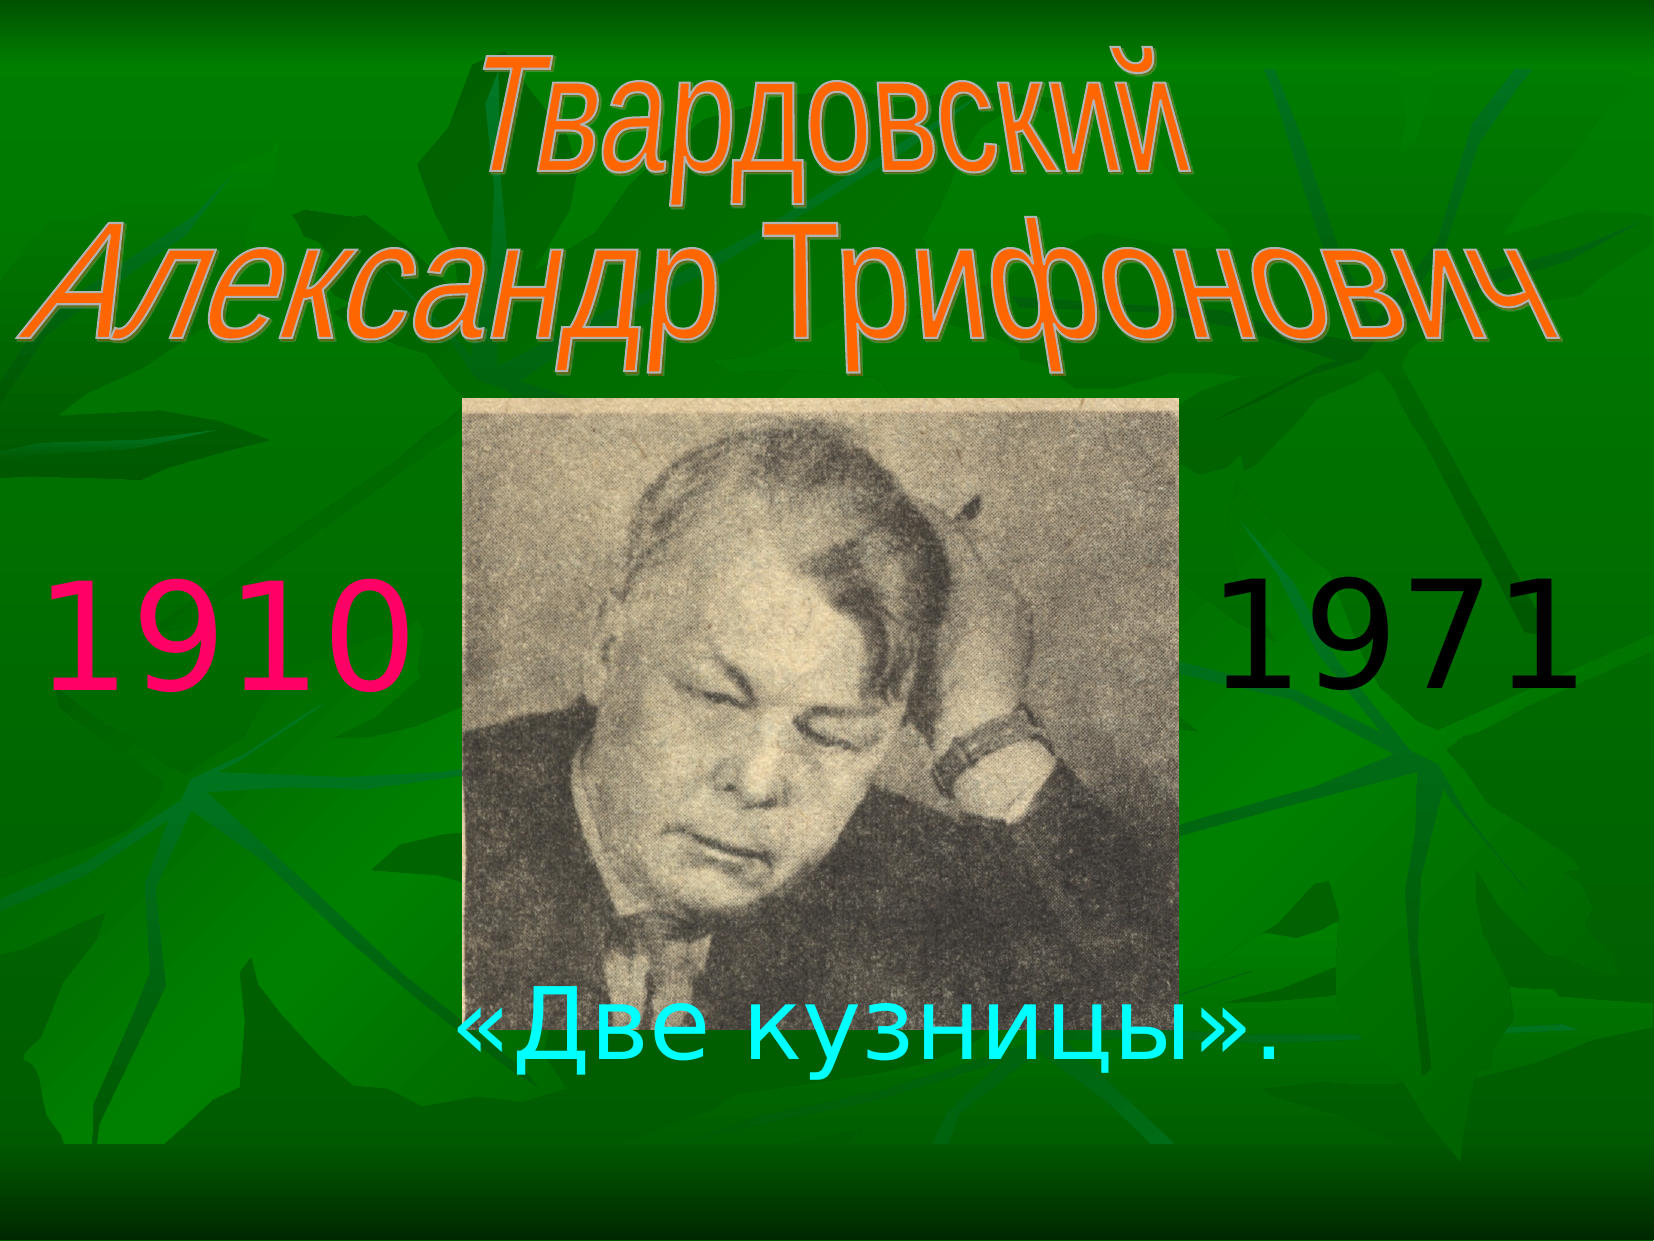

Твардовский
Александр Трифонович
1971
1910
«Две кузницы».